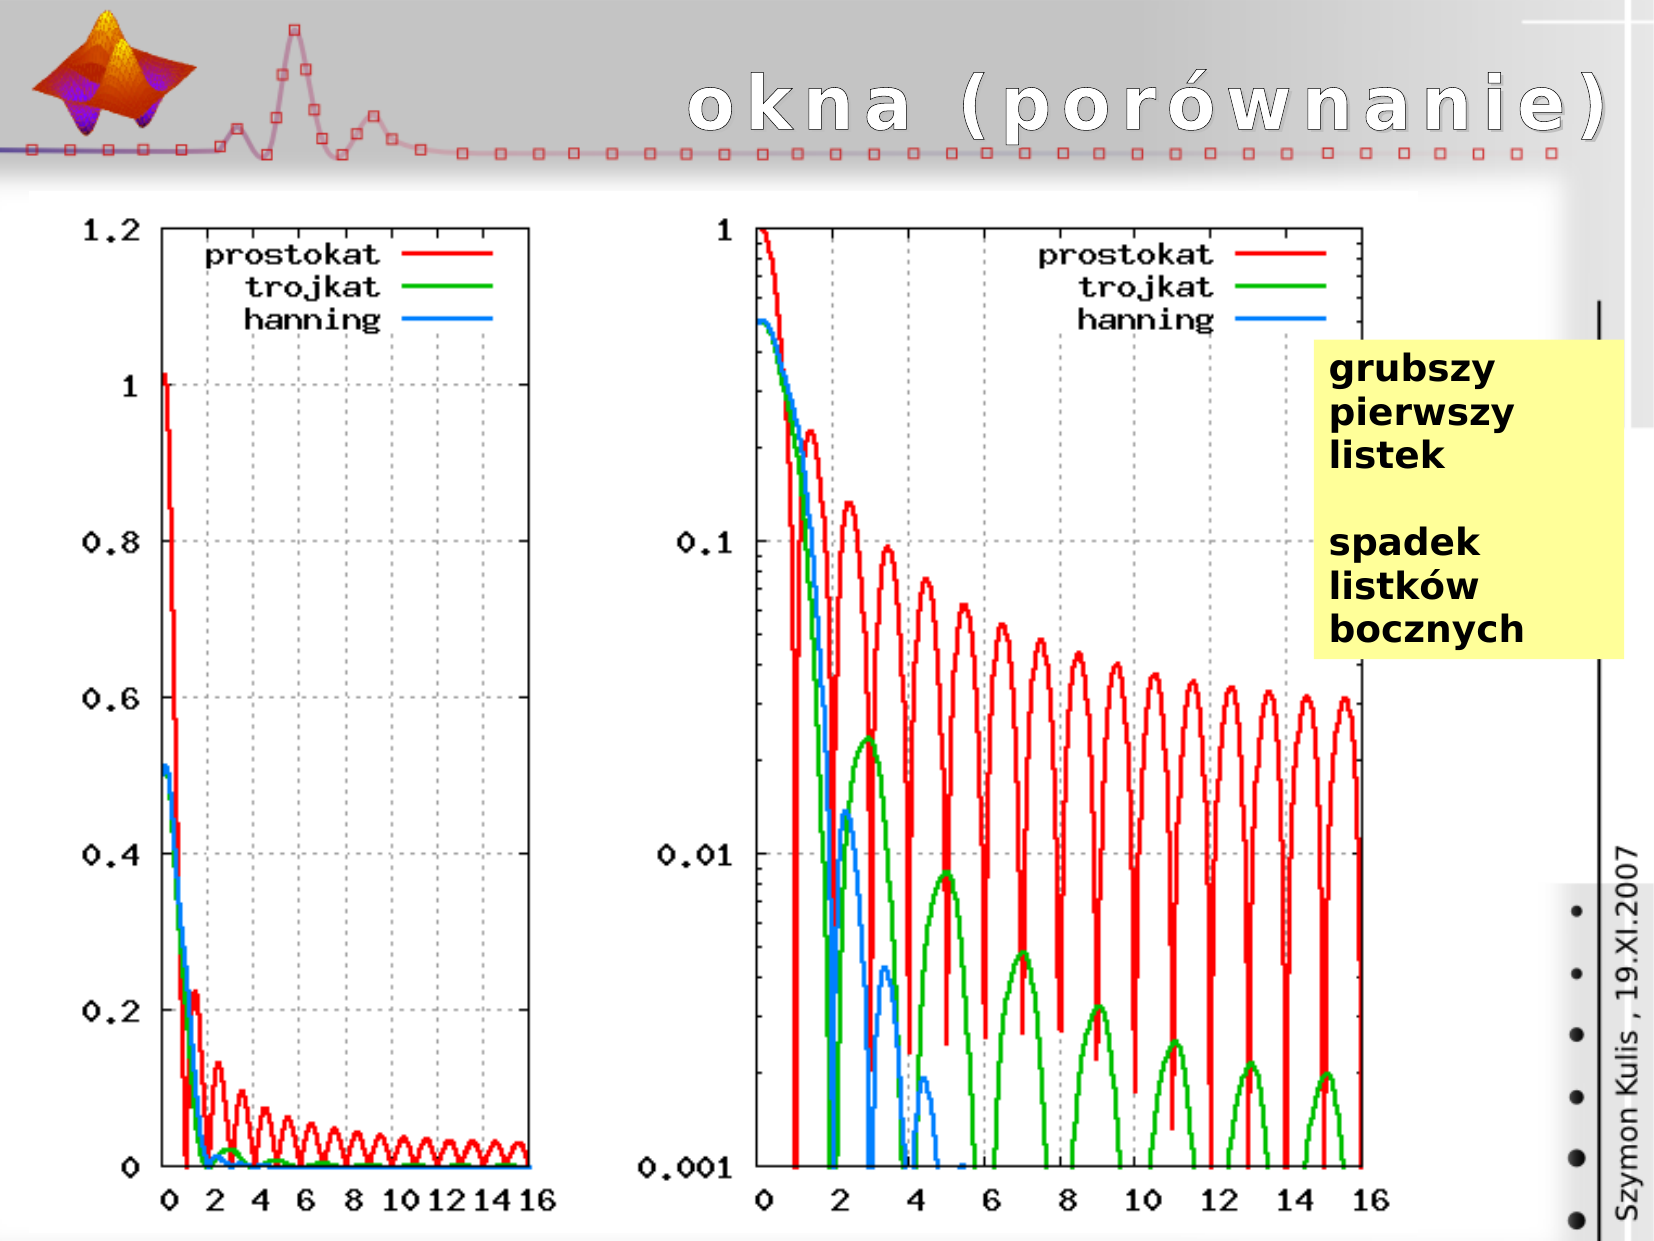

# okna (porównanie)
grubszy pierwszy listek
spadek listków bocznych